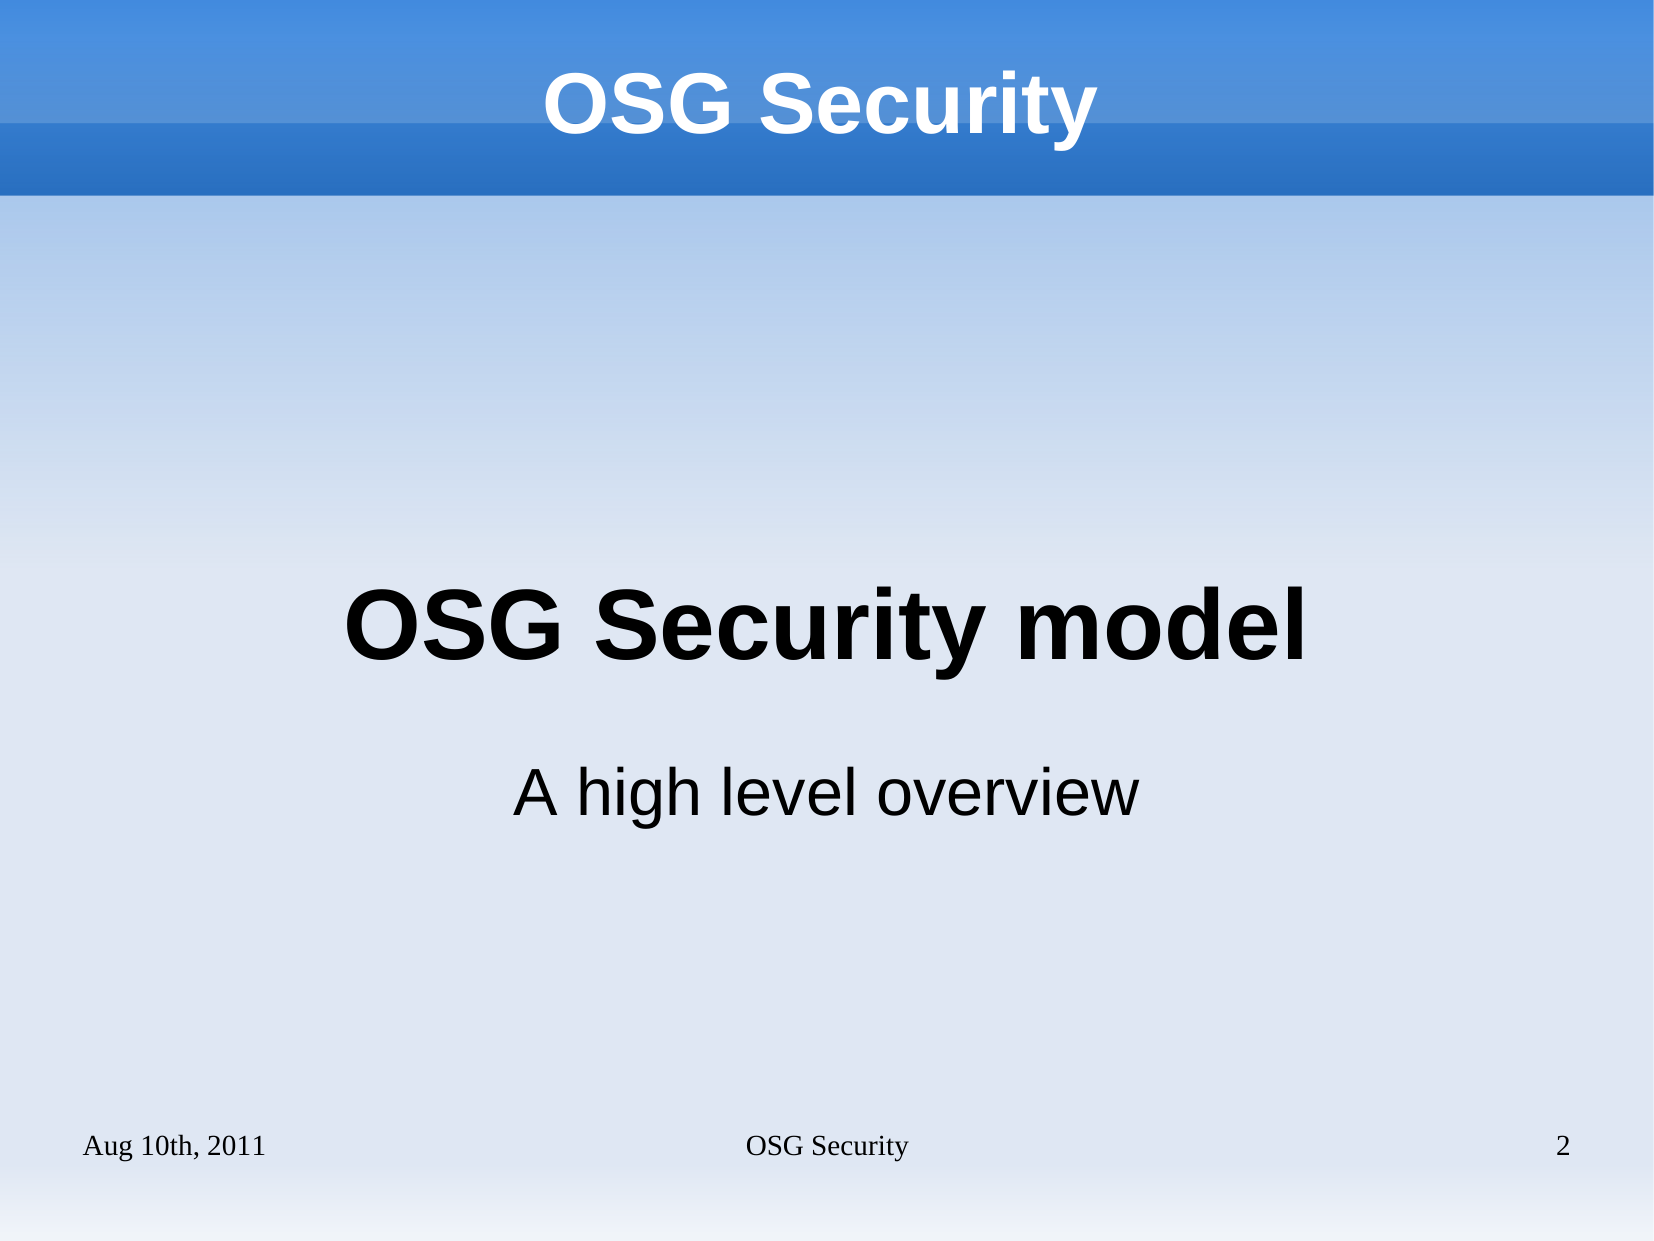

# OSG Security
OSG Security model
A high level overview
Aug 10th, 2011
OSG Security
2